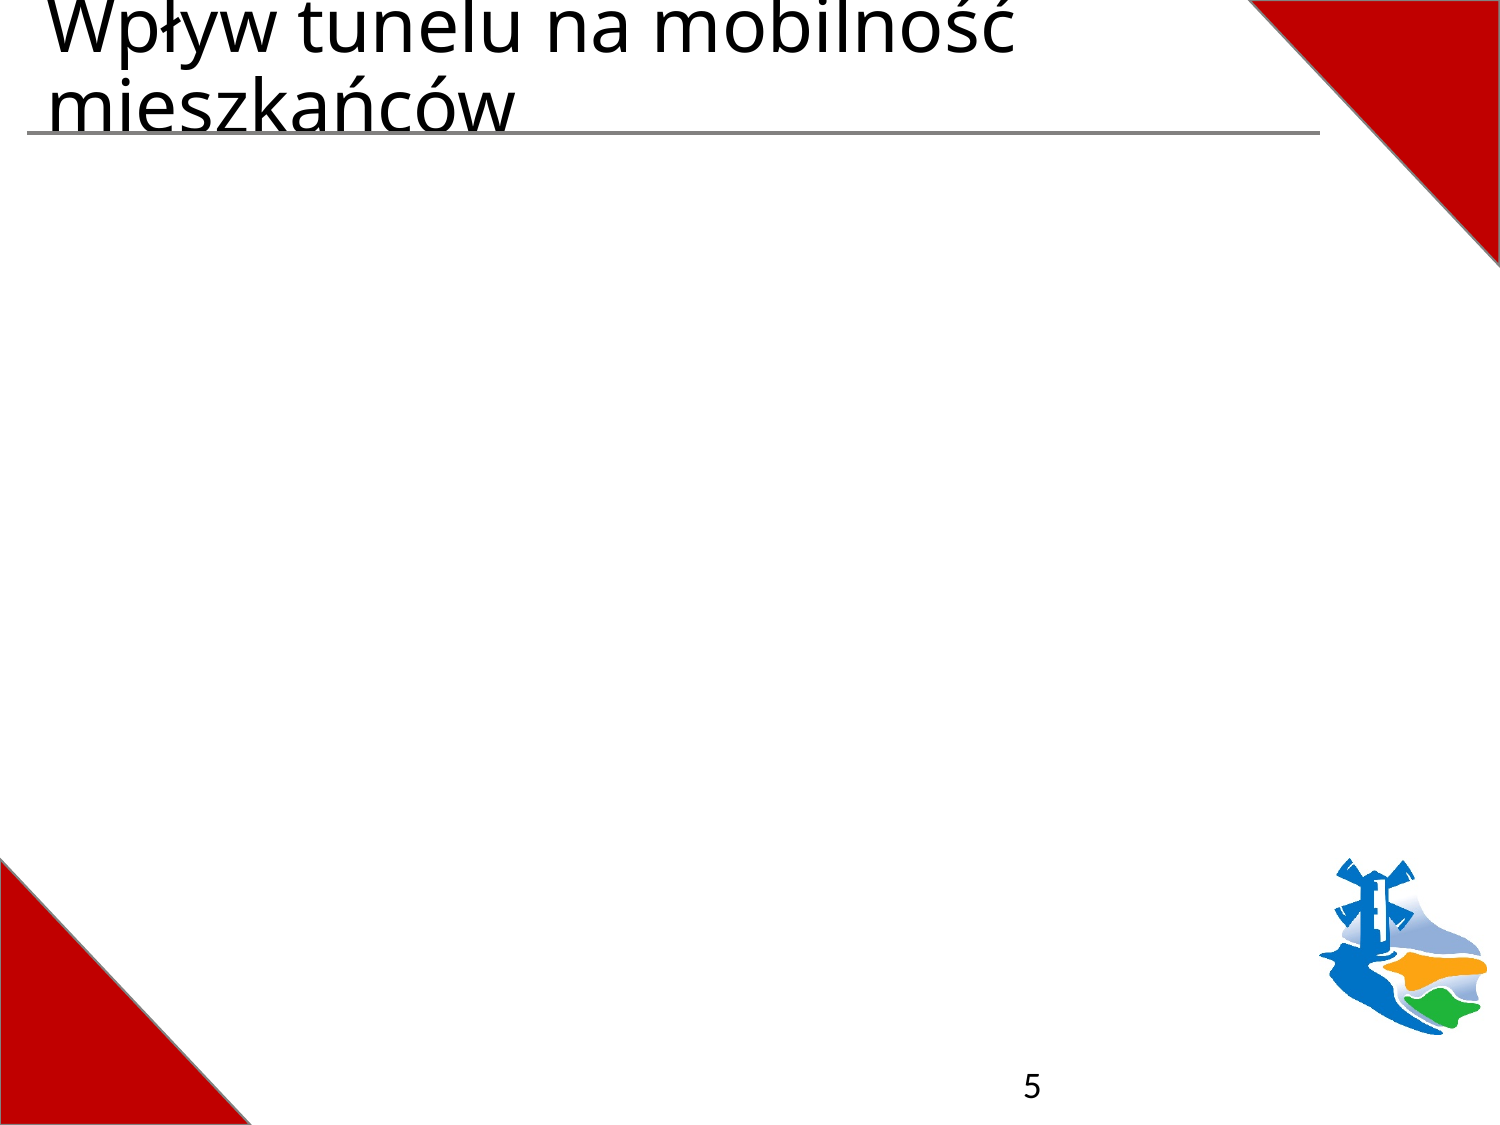

# Wpływ tunelu na mobilność mieszkańców
Uruchomienie tunelu poprawi dostępność pomiędzy wyspami Wolin i Uznam
Mieszkańcy częściej będą korzystać z samochodu osobowego w podróżach pomiędzy wyspami
Powstanie ryzyka nadmiernego zatłoczenia miasta w przypadku braku ograniczeń w dostępności
Spadek udziału roweru i transportu zbiorowego w podróżach
Wpływ tunelu na mobilność mieszkańców
Przeprawa promowa czasowo będzie pozwalała na przedostanie się na drugi brzeg w podobnym czasie co autobusem miejskim przez tunel
Wzrost natężenia ruchu o około 25% w perspektywie 10 – 15 lat